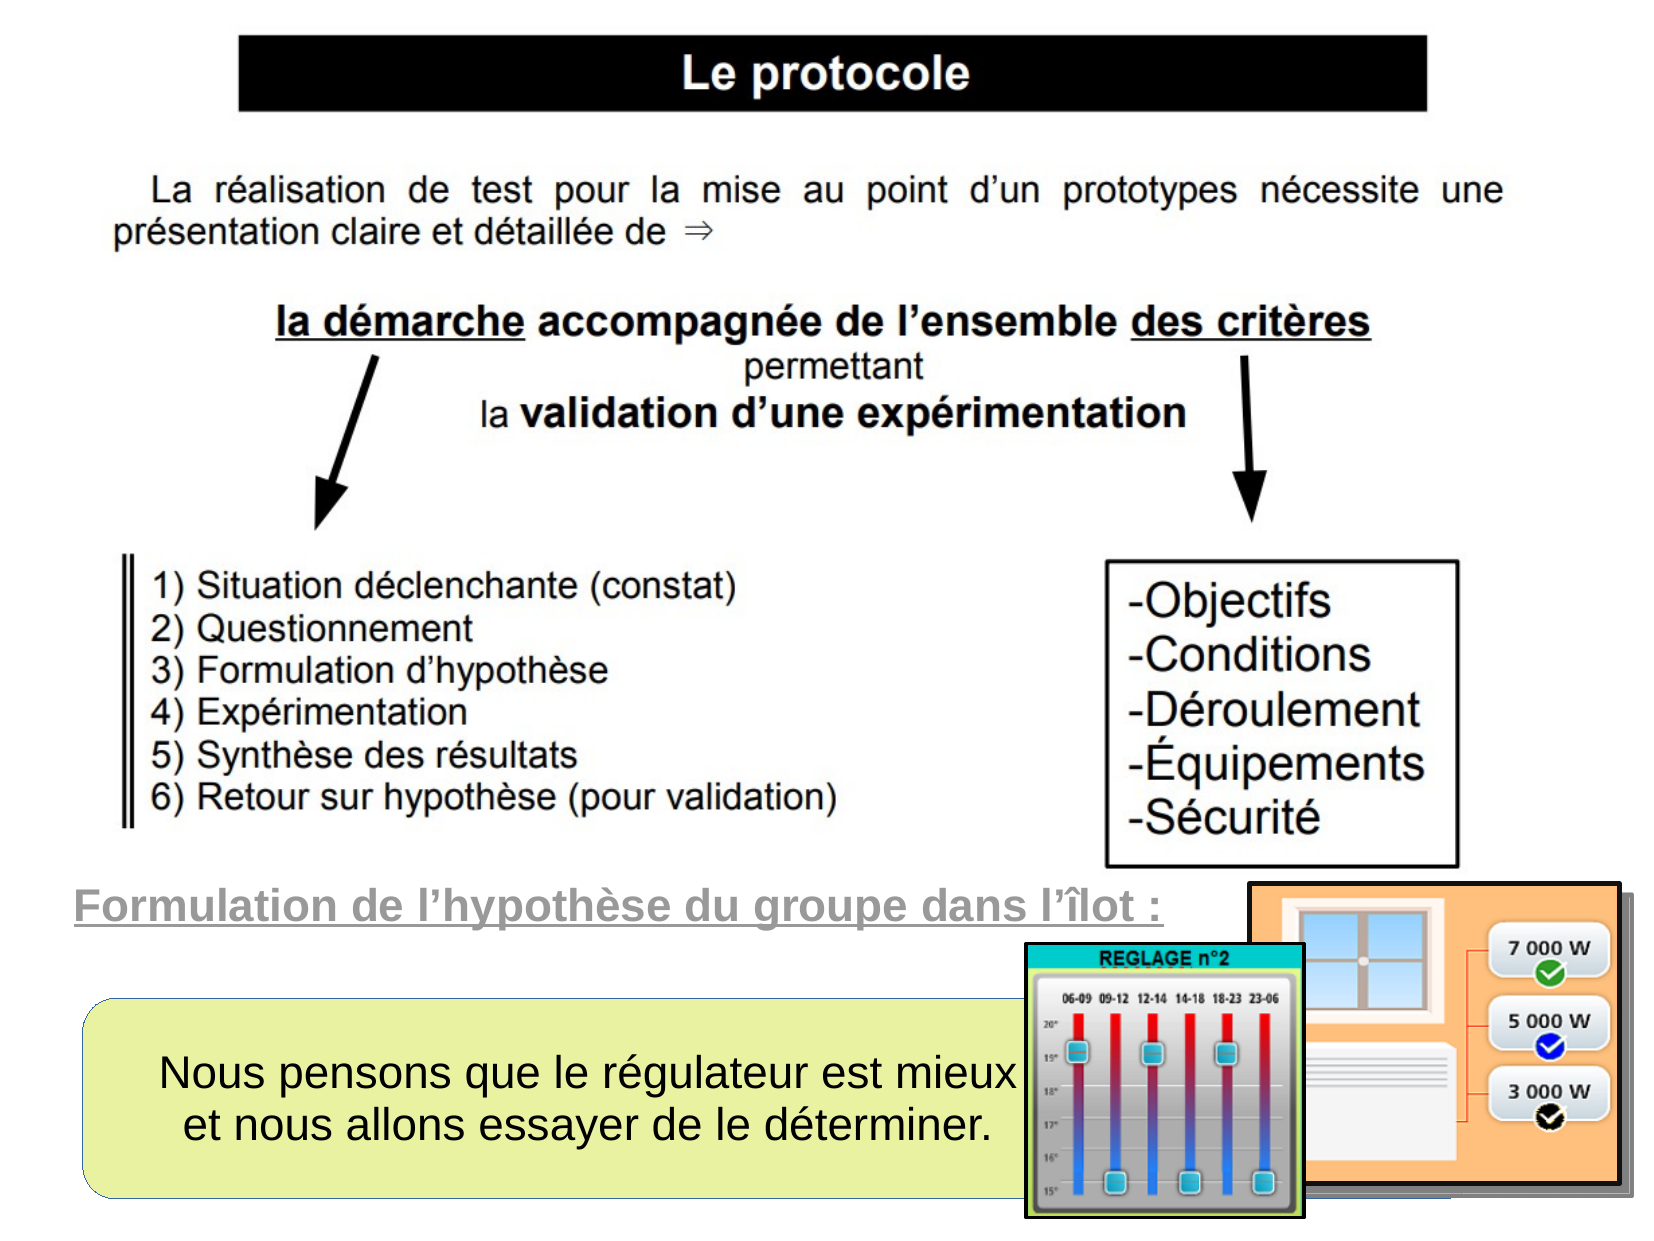

Formulation de l’hypothèse du groupe dans l’îlot :
Nous pensons que le régulateur est mieux
et nous allons essayer de le déterminer.